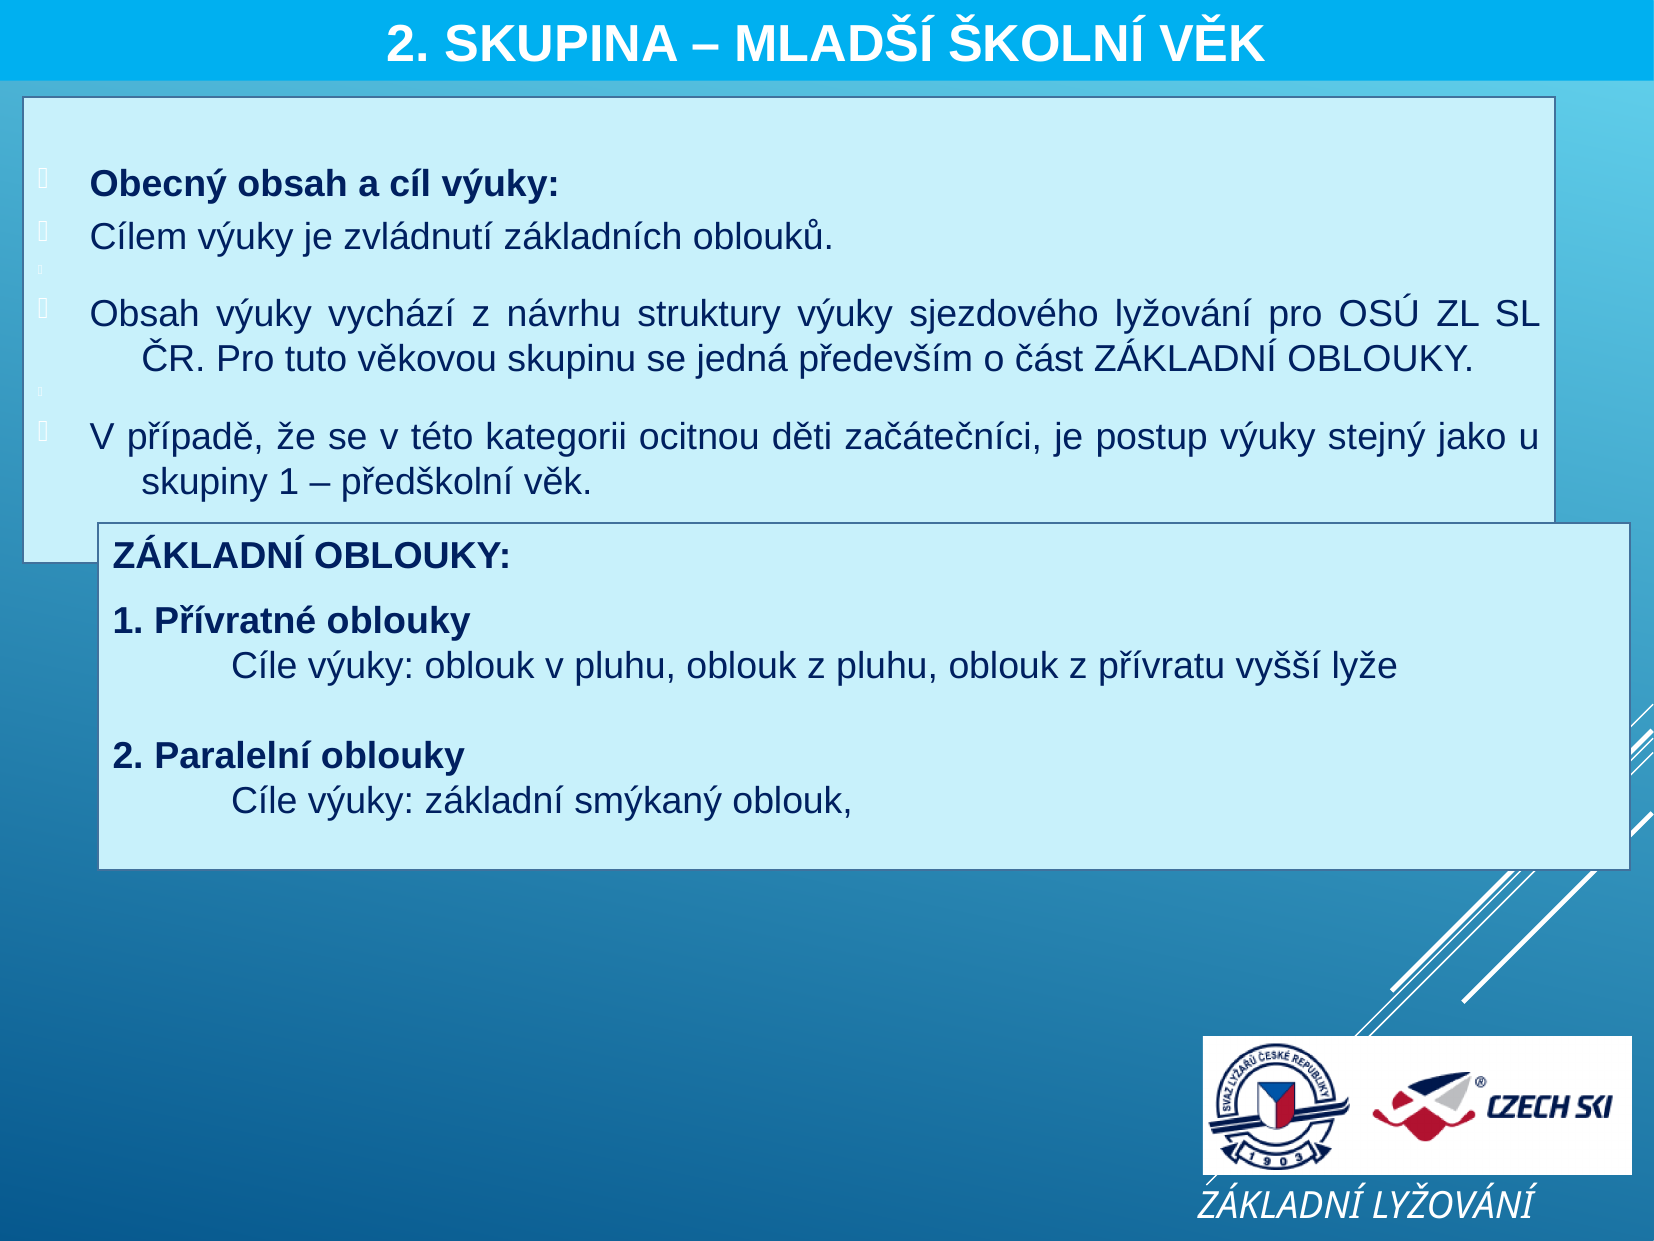

# 2. Skupina – mladší školní věk
Obecný obsah a cíl výuky:
Cílem výuky je zvládnutí základních oblouků.
Obsah výuky vychází z návrhu struktury výuky sjezdového lyžování pro OSÚ ZL SL ČR. Pro tuto věkovou skupinu se jedná především o část ZÁKLADNÍ OBLOUKY.
V případě, že se v této kategorii ocitnou děti začátečníci, je postup výuky stejný jako u skupiny 1 – předškolní věk.
ZÁKLADNÍ OBLOUKY:
1. Přívratné oblouky
	Cíle výuky: oblouk v pluhu, oblouk z pluhu, oblouk z přívratu vyšší lyže
2. Paralelní oblouky
	Cíle výuky: základní smýkaný oblouk,
ZÁKLADNÍ LYŽOVÁNÍ